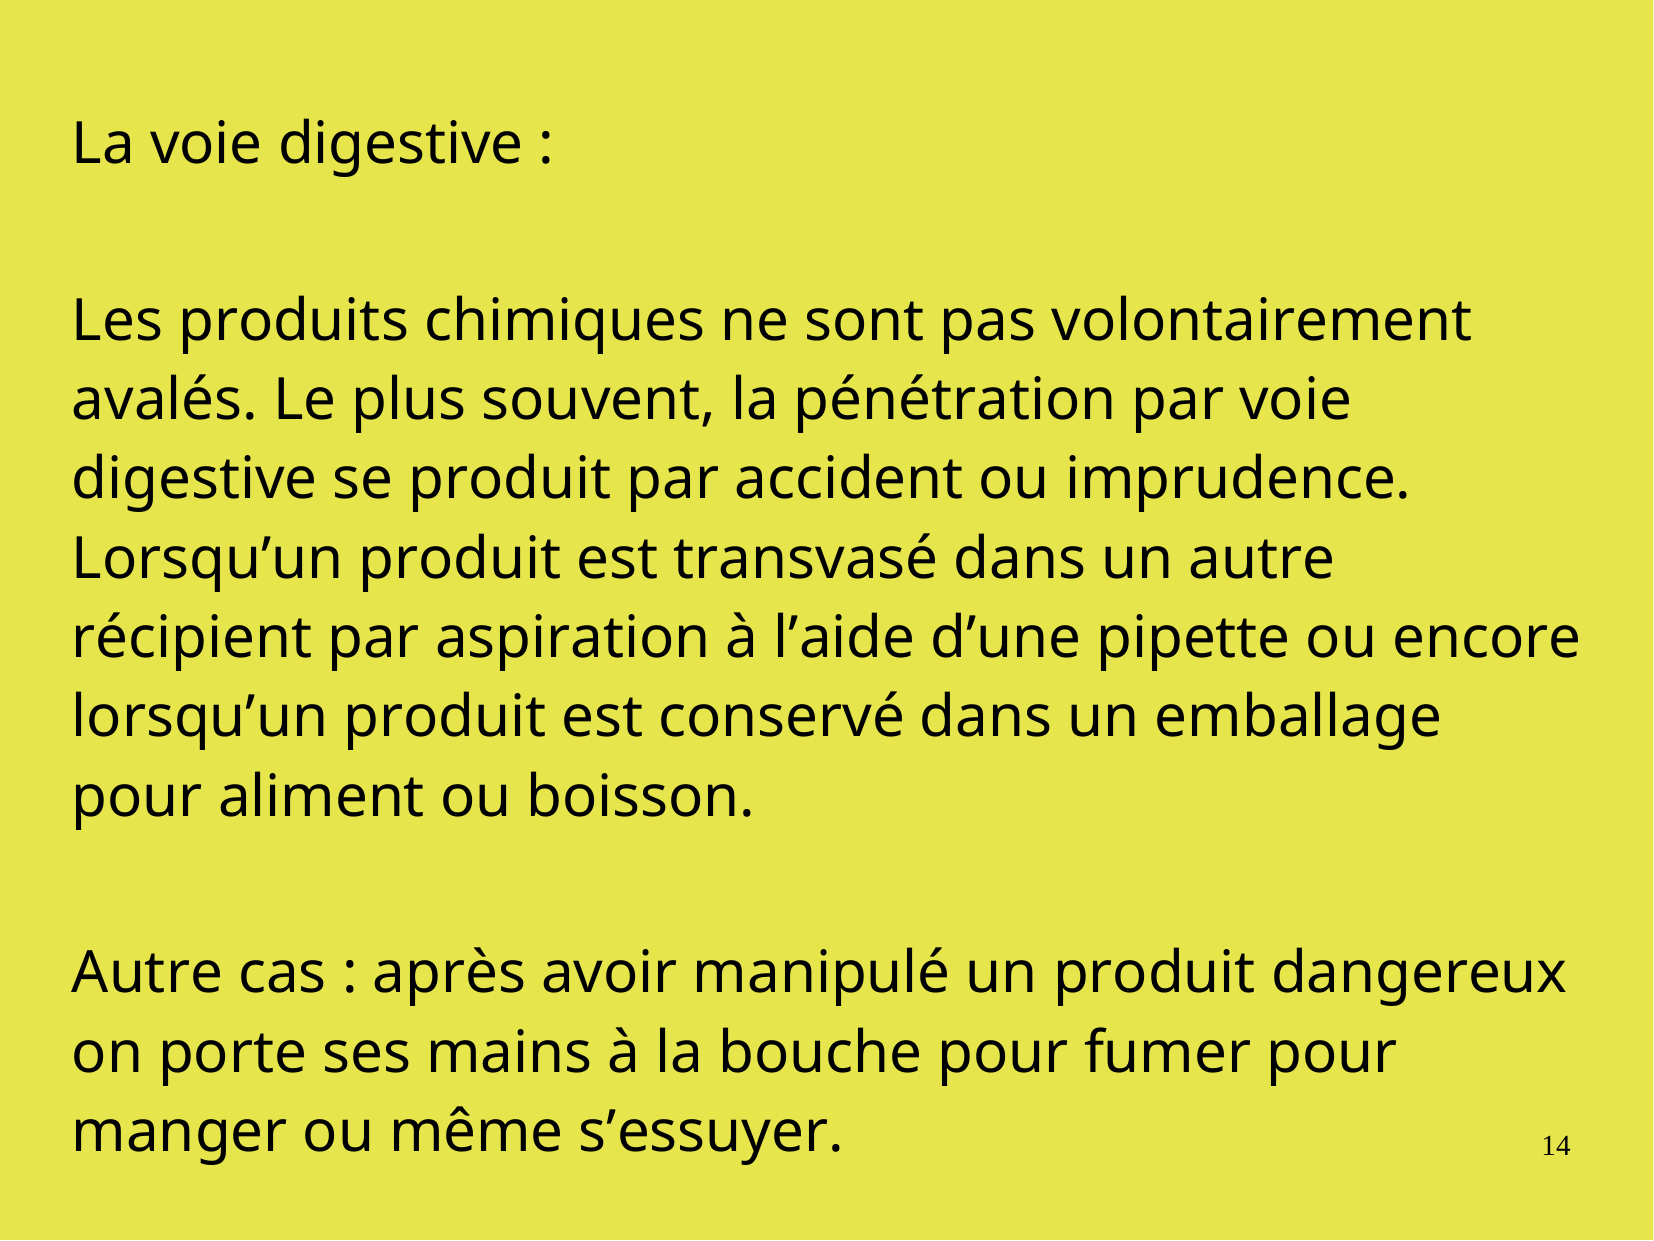

La voie digestive :
Les produits chimiques ne sont pas volontairement avalés. Le plus souvent, la pénétration par voie digestive se produit par accident ou imprudence.
Lorsqu’un produit est transvasé dans un autre récipient par aspiration à l’aide d’une pipette ou encore lorsqu’un produit est conservé dans un emballage pour aliment ou boisson.
Autre cas : après avoir manipulé un produit dangereux on porte ses mains à la bouche pour fumer pour manger ou même s’essuyer.
14